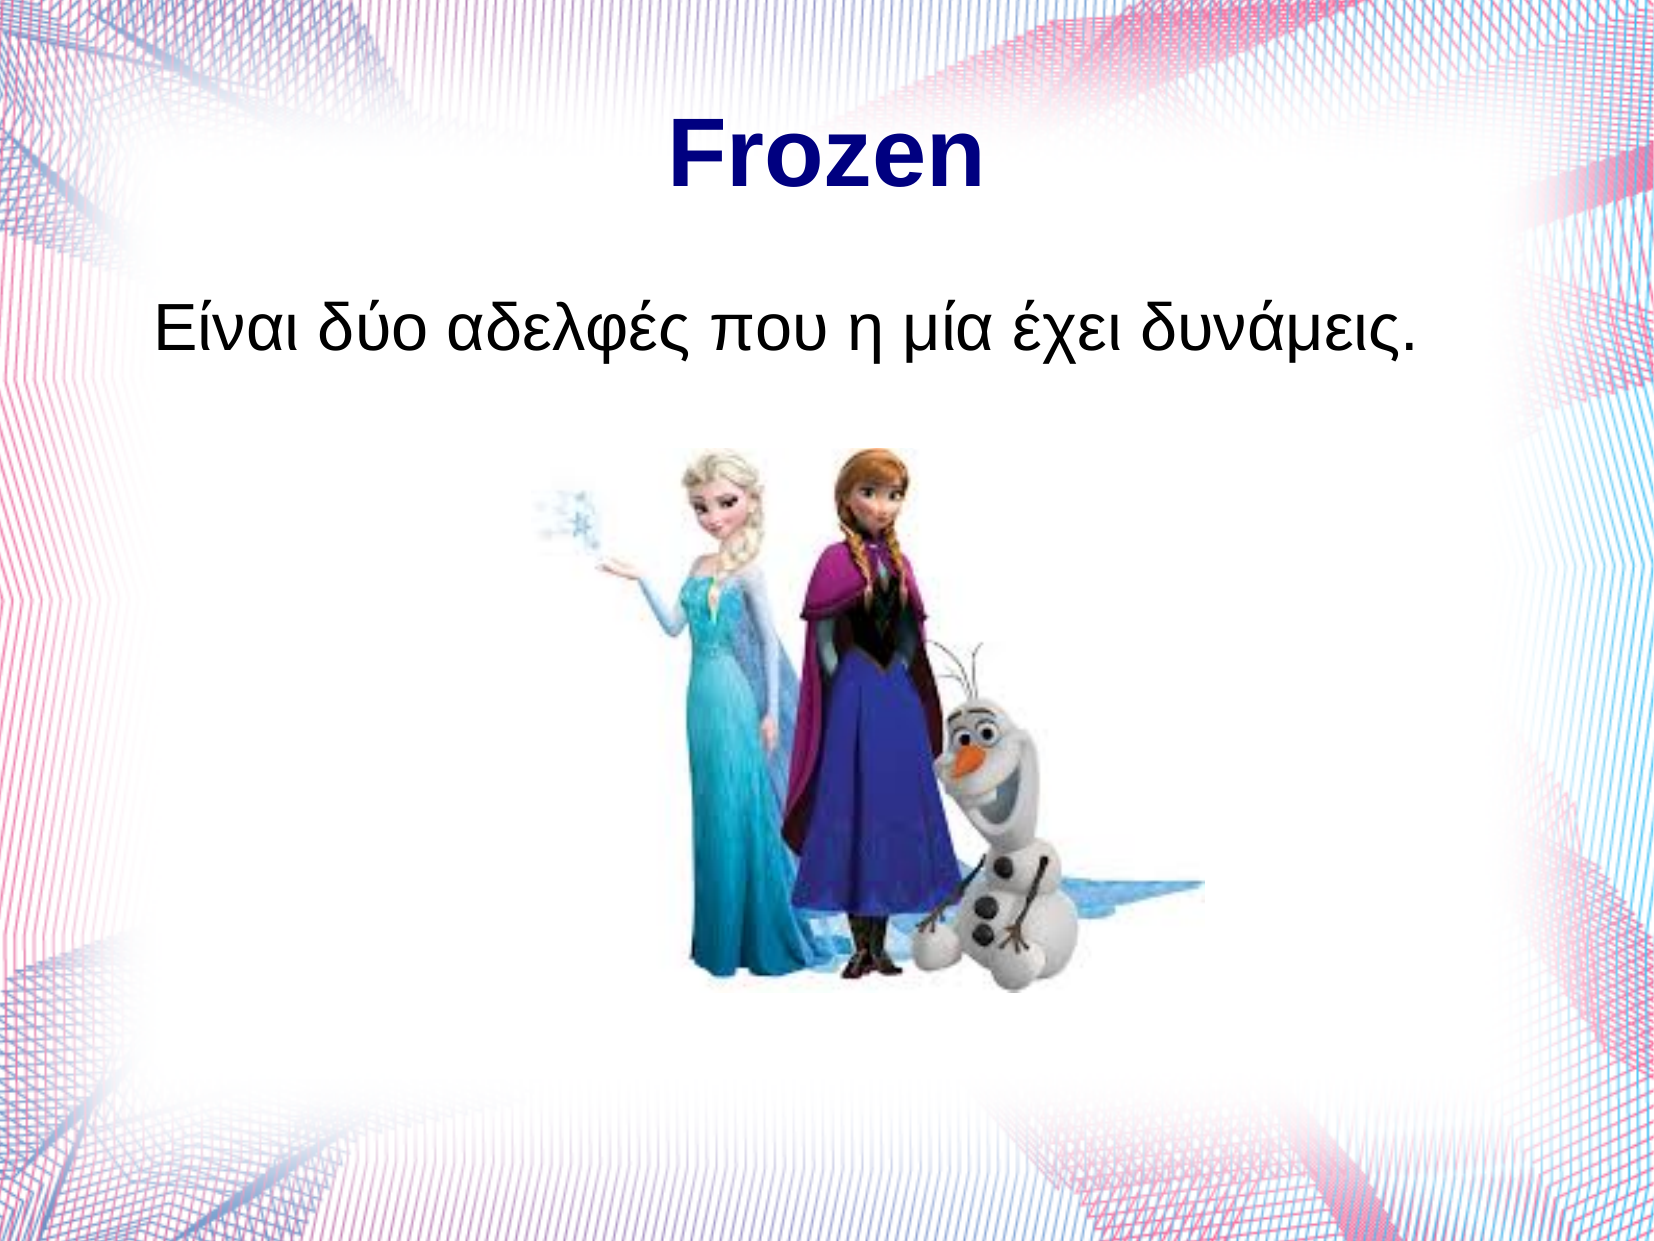

# Frozen
Eίναι δύο αδελφές που η μία έχει δυνάμεις.